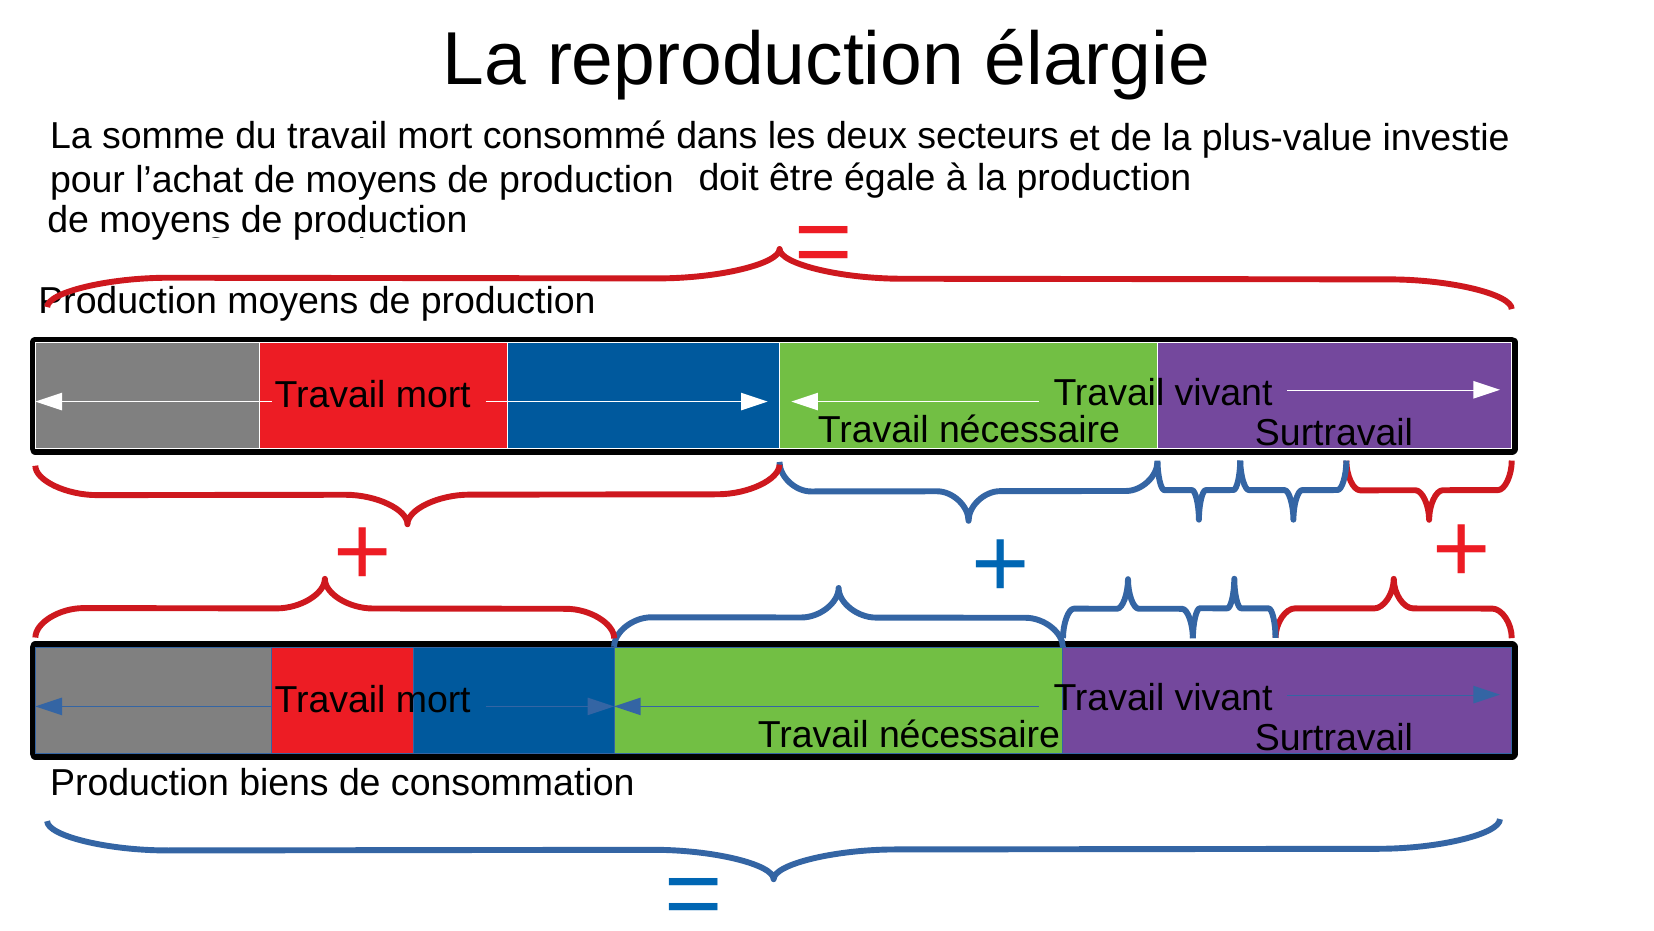

# La reproduction élargie
La reproduction simple ne correspond pas au fonctionnement normal du capitalisme puisque la concurrence pousse à l’extension des capacités de production
On va considérer maintenant que les capitalistes consacrent une partie du surproduit à l’investissement et à l’achat de forces de travail supplémentaires
La somme des salaires des deux secteurs
La somme du travail mort consommé dans les deux secteurs
et de la plus-value consommée improductivement
 et de la plus-value investie
pour l’achat de moyens de production
 doit être égale à la production
 de moyens de production
ou investie pour l’achat de force de travail supplémentaire
=
doit être égale à la production de biens de consommation
Production moyens de production
Travail vivant
Travail mort
Travail nécessaire
Surtravail
+
+
+
Travail vivant
Travail mort
Travail nécessaire
Surtravail
Production biens de consommation
=